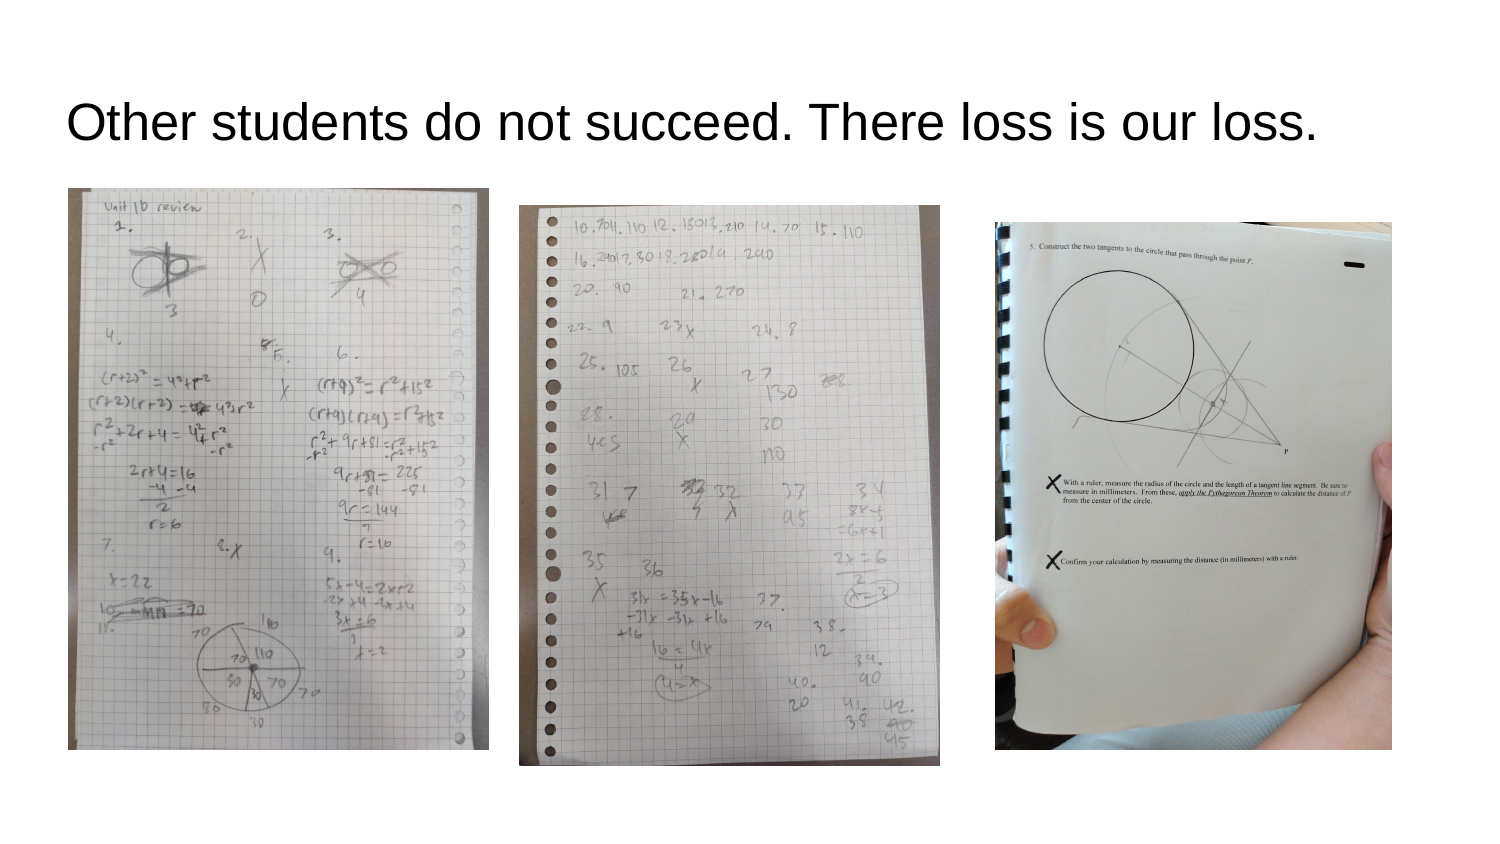

# Other students do not succeed. There loss is our loss.